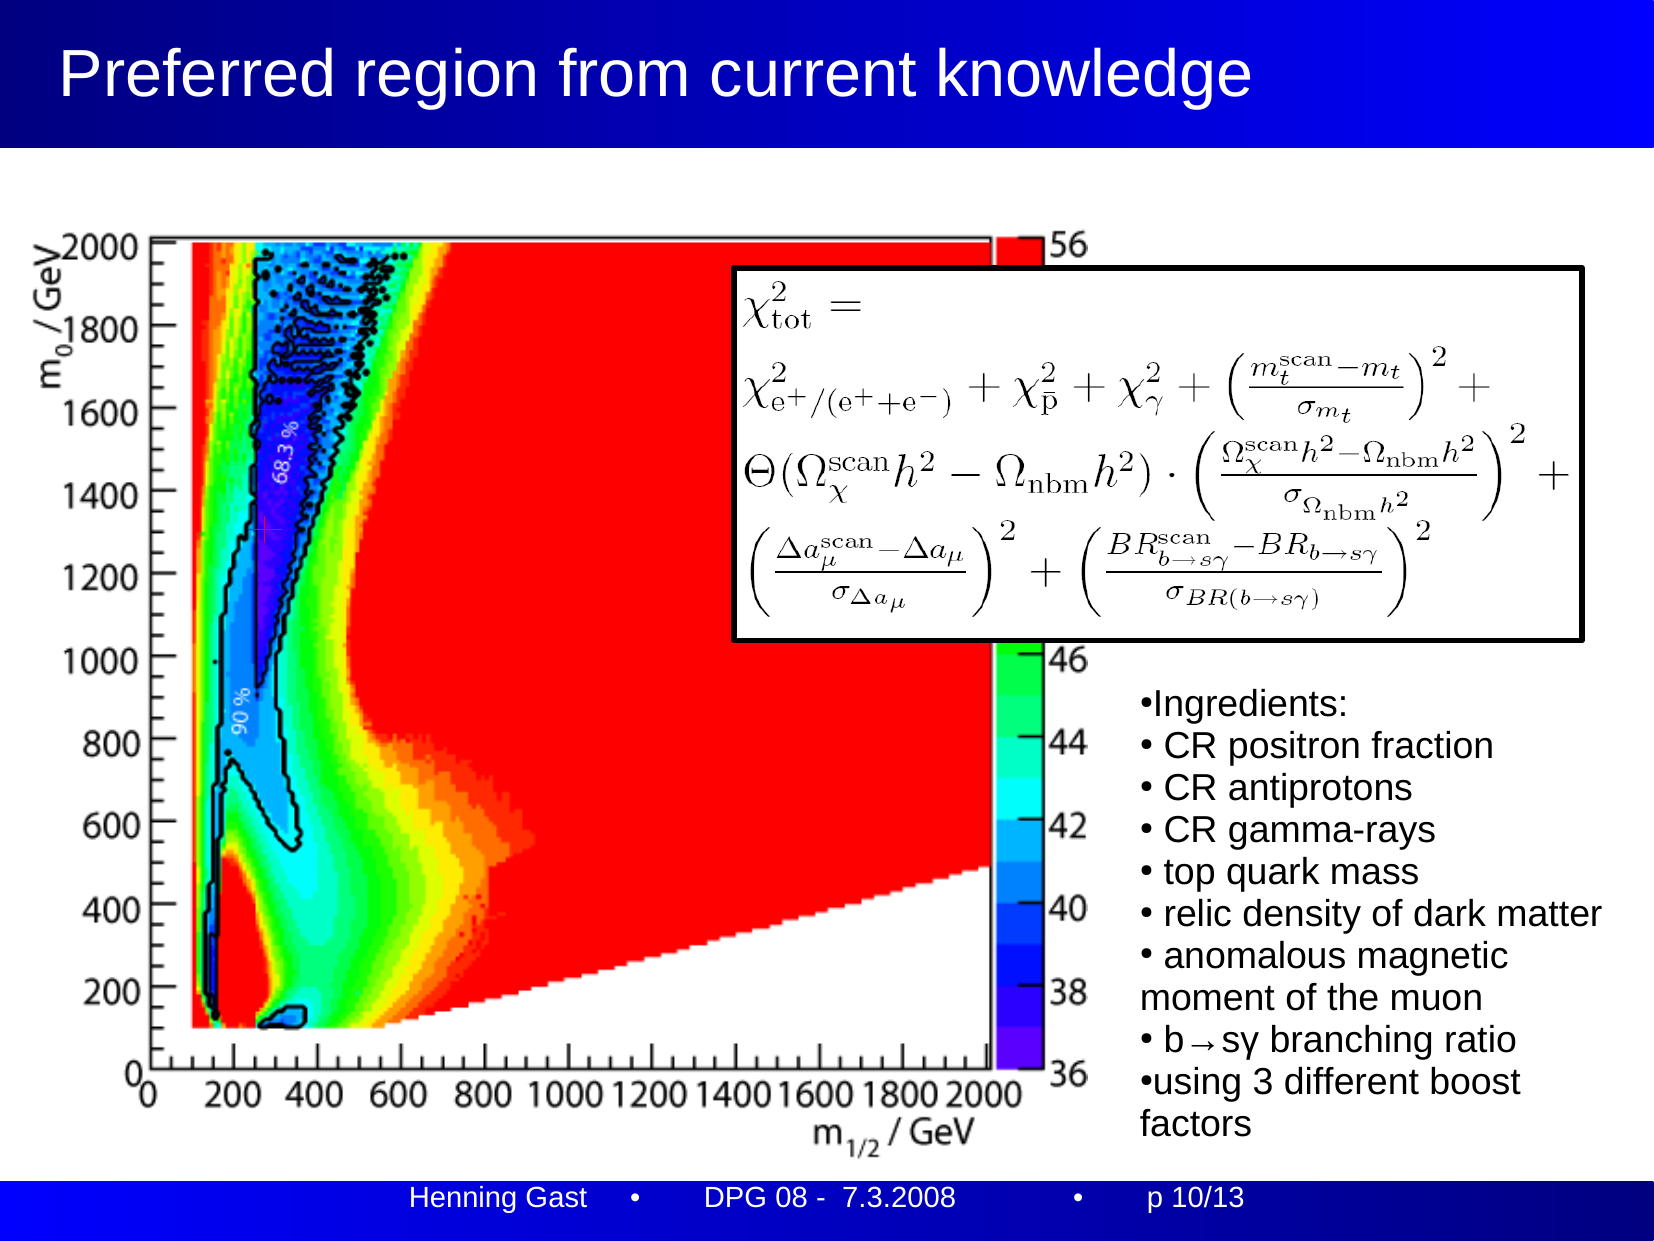

# Preferred region from current knowledge
Ingredients:
 CR positron fraction
 CR antiprotons
 CR gamma-rays
 top quark mass
 relic density of dark matter
 anomalous magnetic moment of the muon
 b→sγ branching ratio
using 3 different boost factors